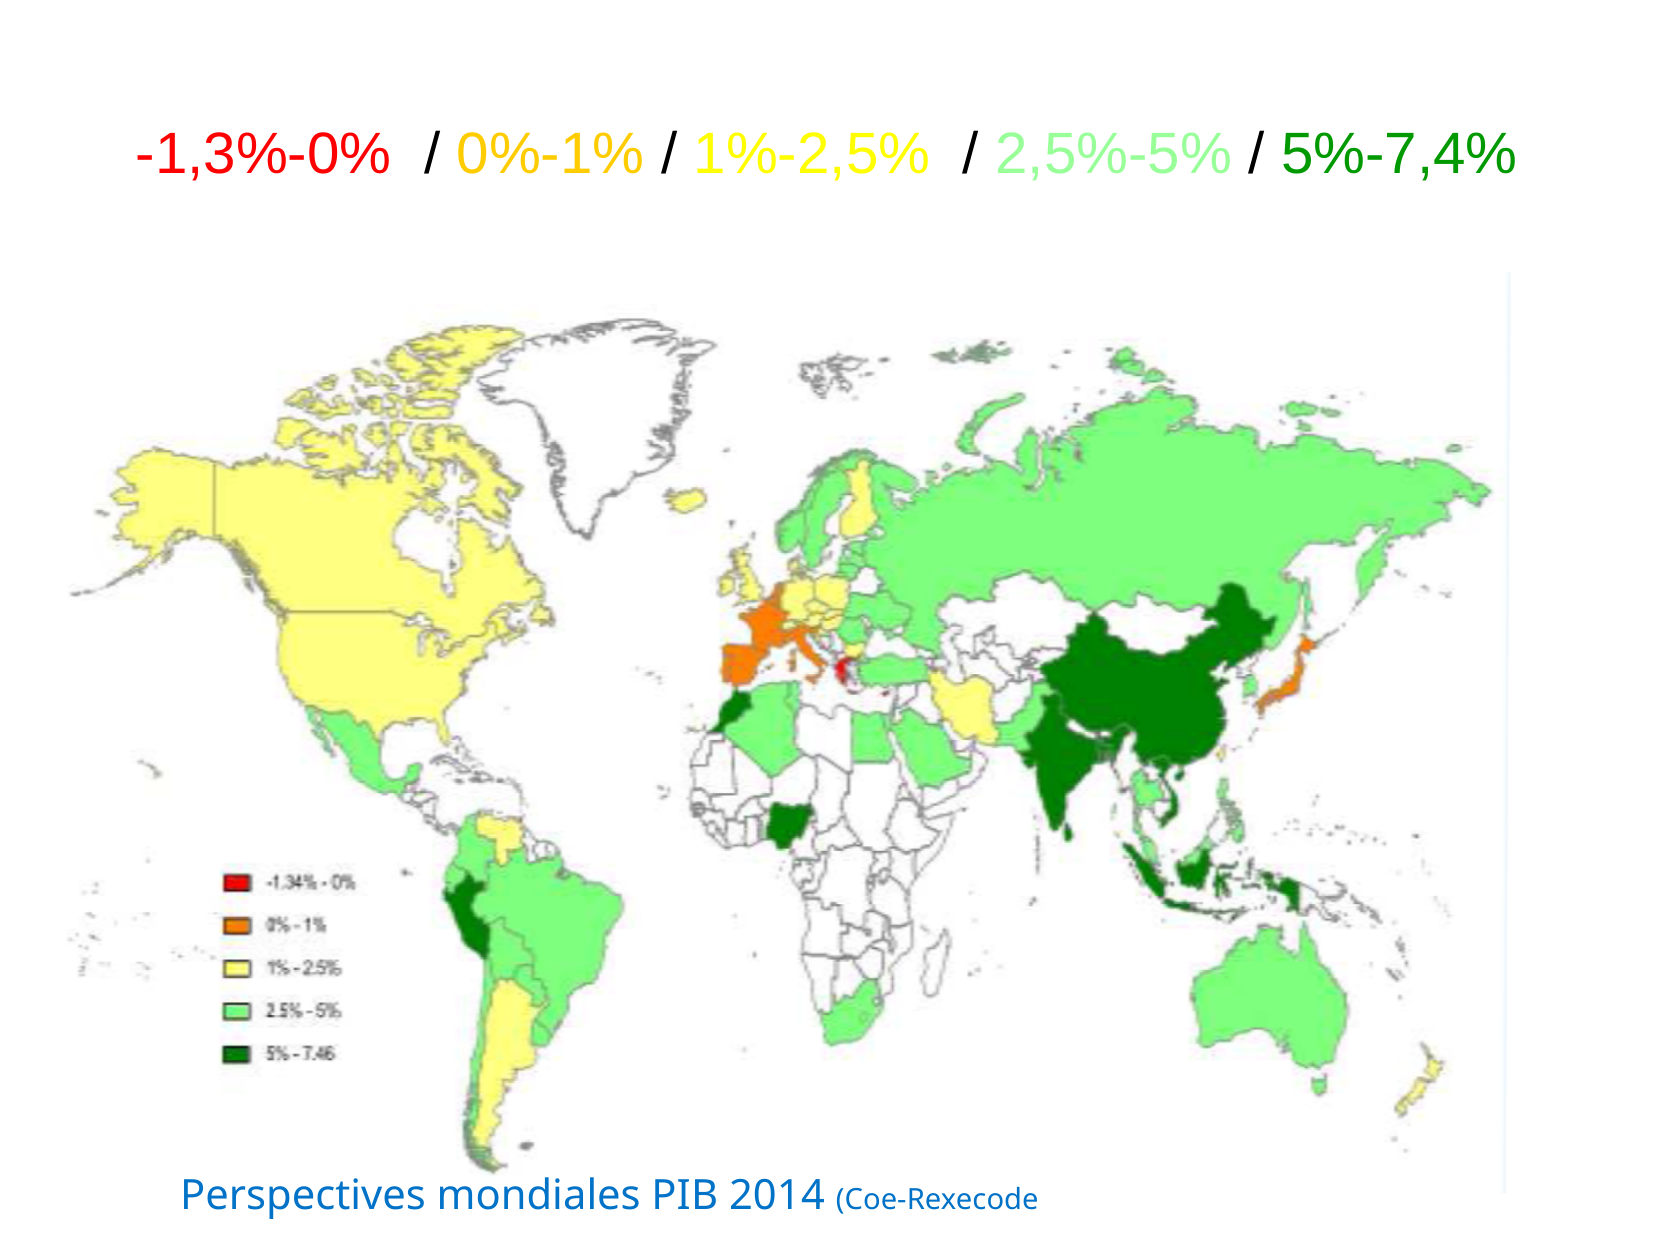

# -1,3%-0% / 0%-1% / 1%-2,5% / 2,5%-5% / 5%-7,4%
Perspectives mondiales PIB 2014 (Coe-Rexecode